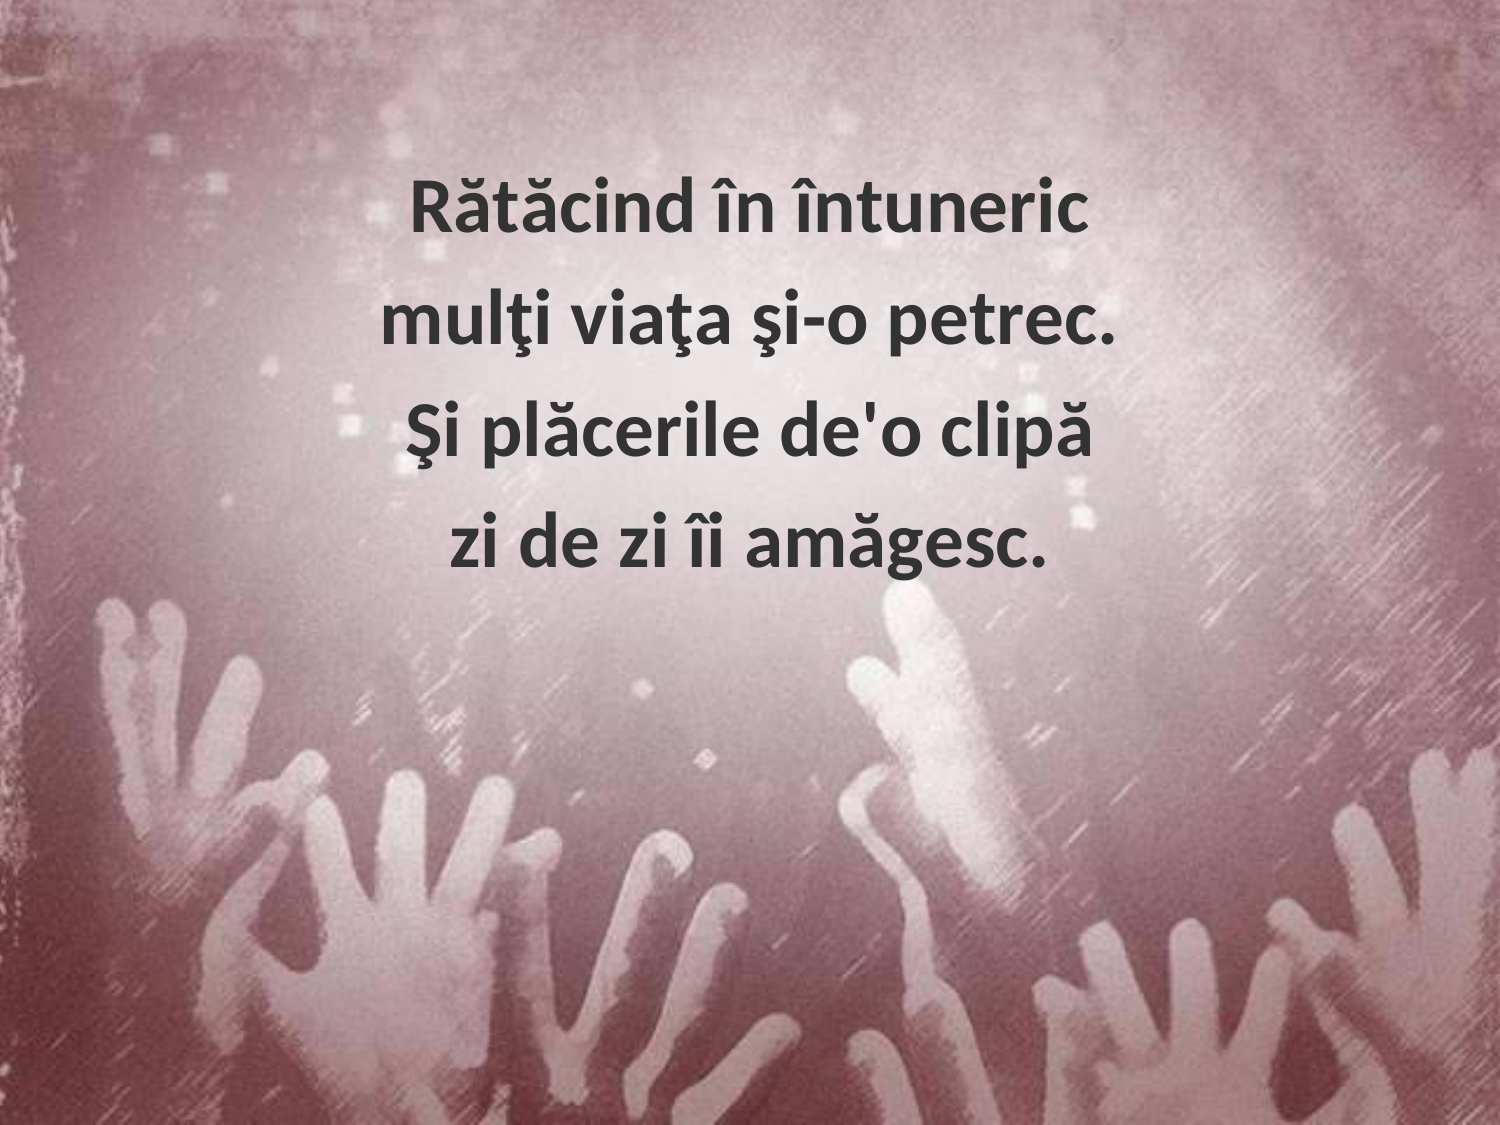

Rătăcind în întuneric
mulţi viaţa şi-o petrec.
Şi plăcerile de'o clipă
zi de zi îi amăgesc.